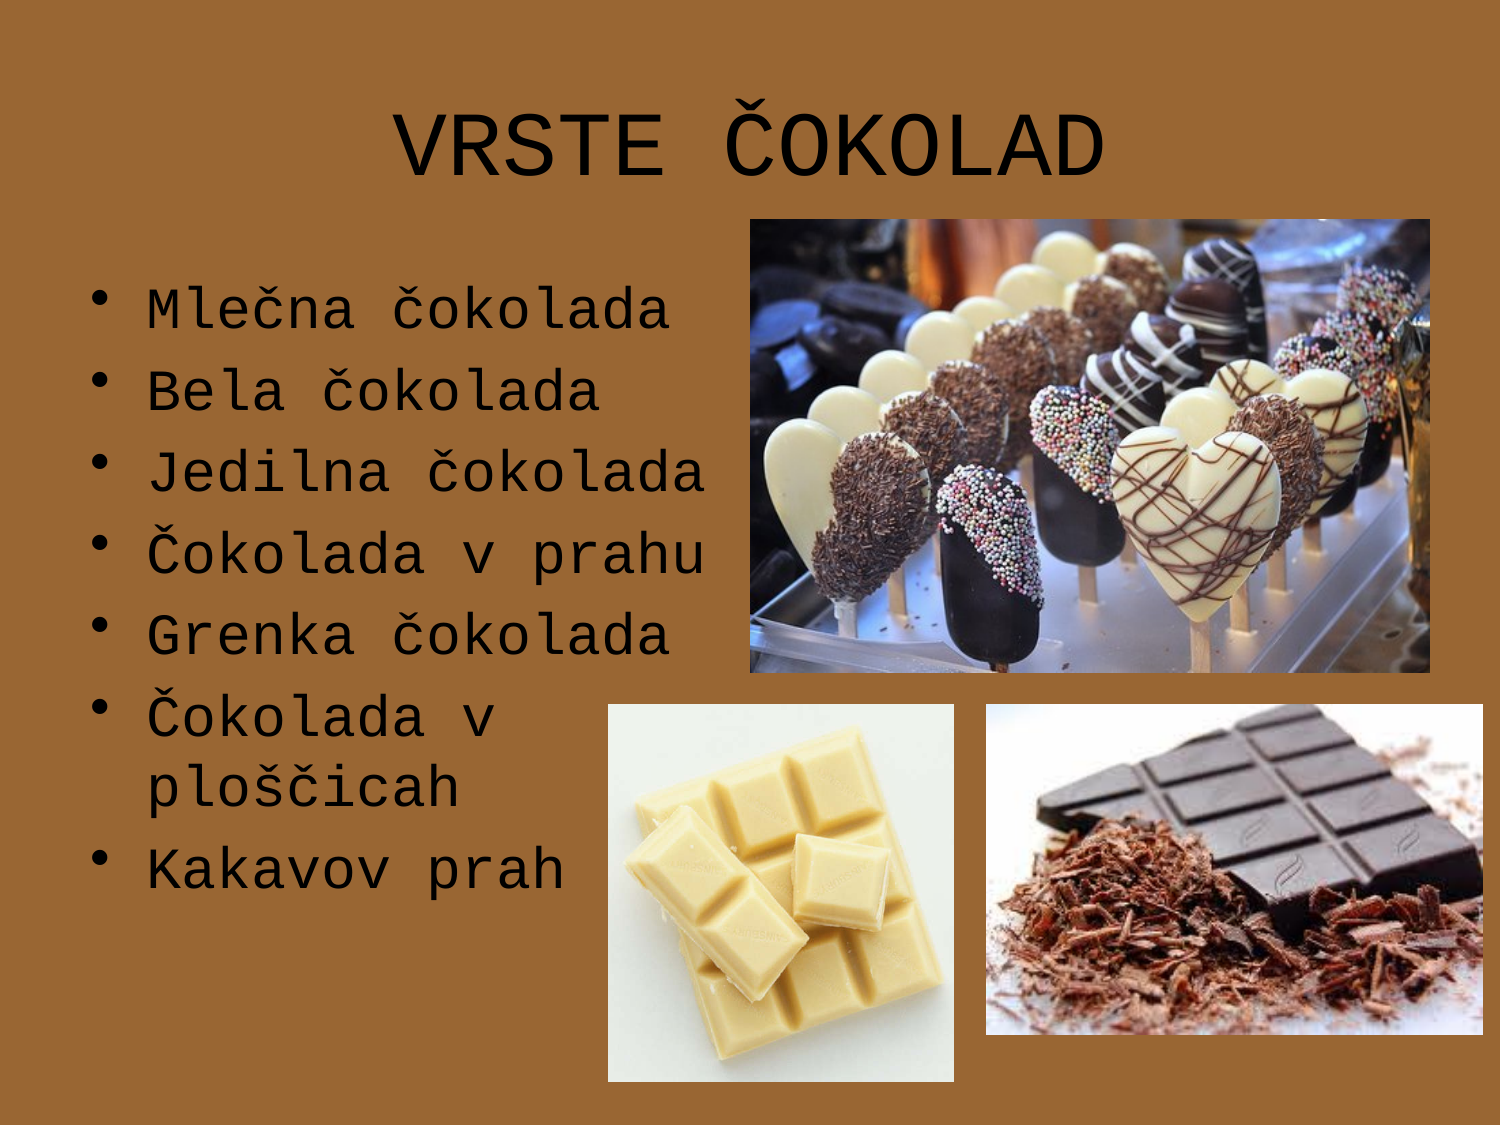

# VRSTE ČOKOLAD
Mlečna čokolada
Bela čokolada
Jedilna čokolada
Čokolada v prahu
Grenka čokolada
Čokolada v ploščicah
Kakavov prah